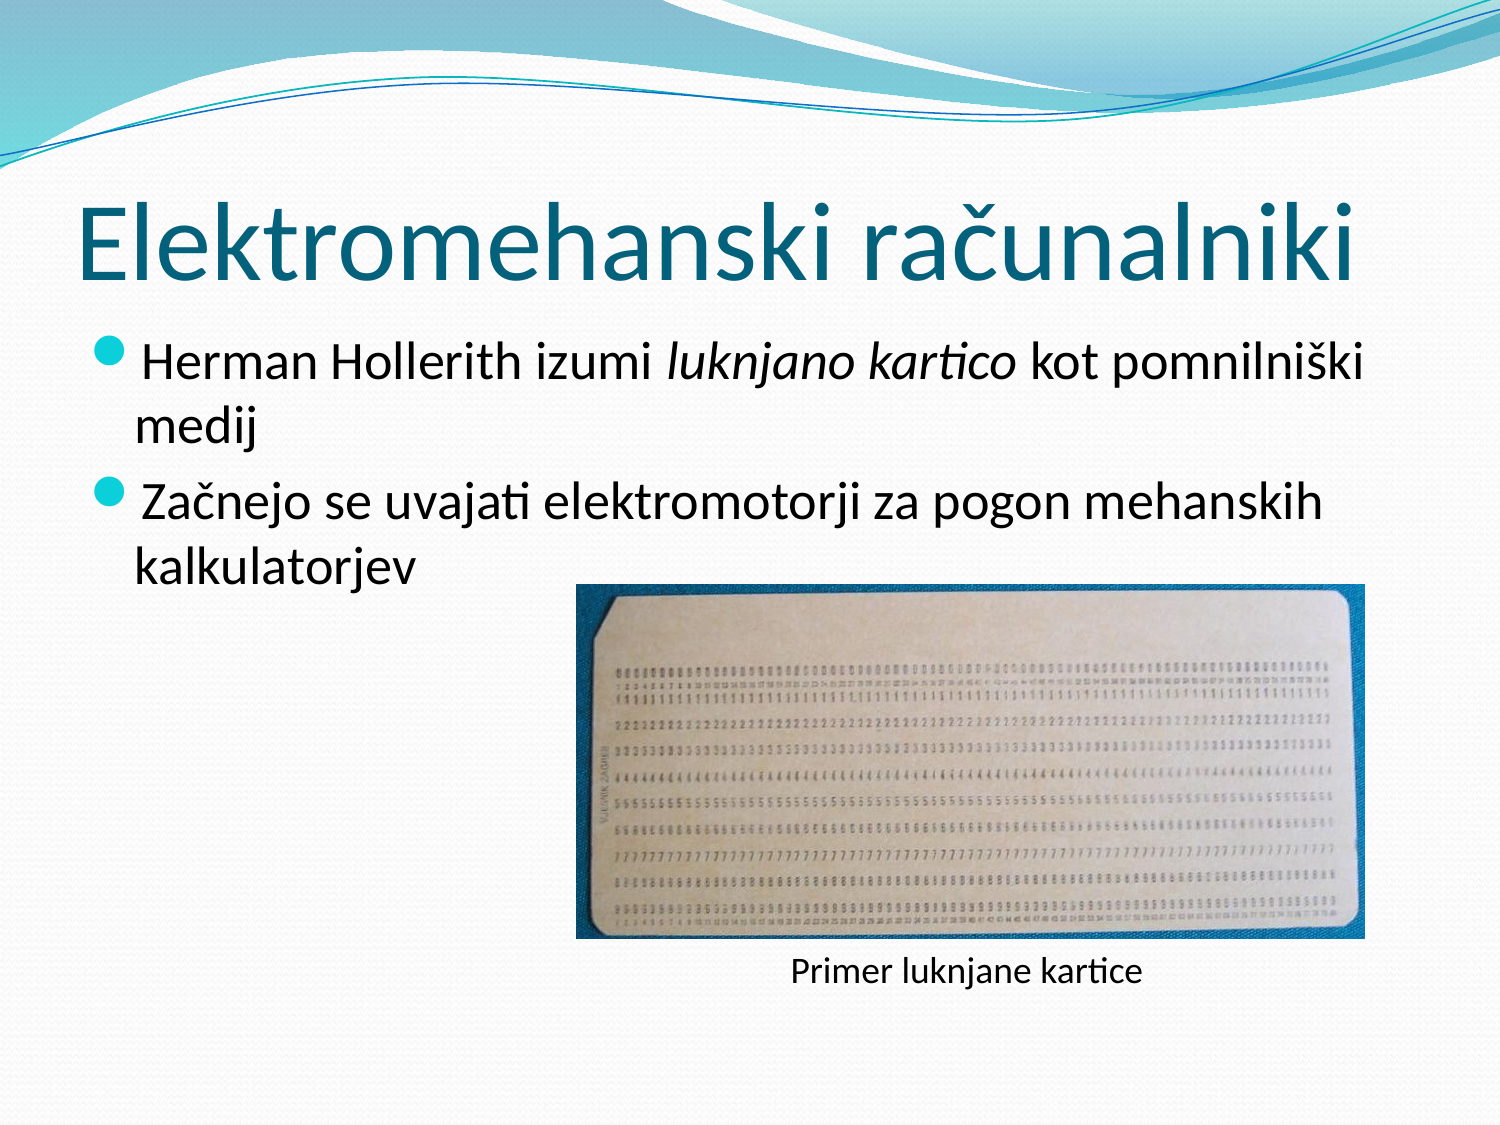

# Elektromehanski računalniki
Herman Hollerith izumi luknjano kartico kot pomnilniški medij
Začnejo se uvajati elektromotorji za pogon mehanskih kalkulatorjev
Primer luknjane kartice